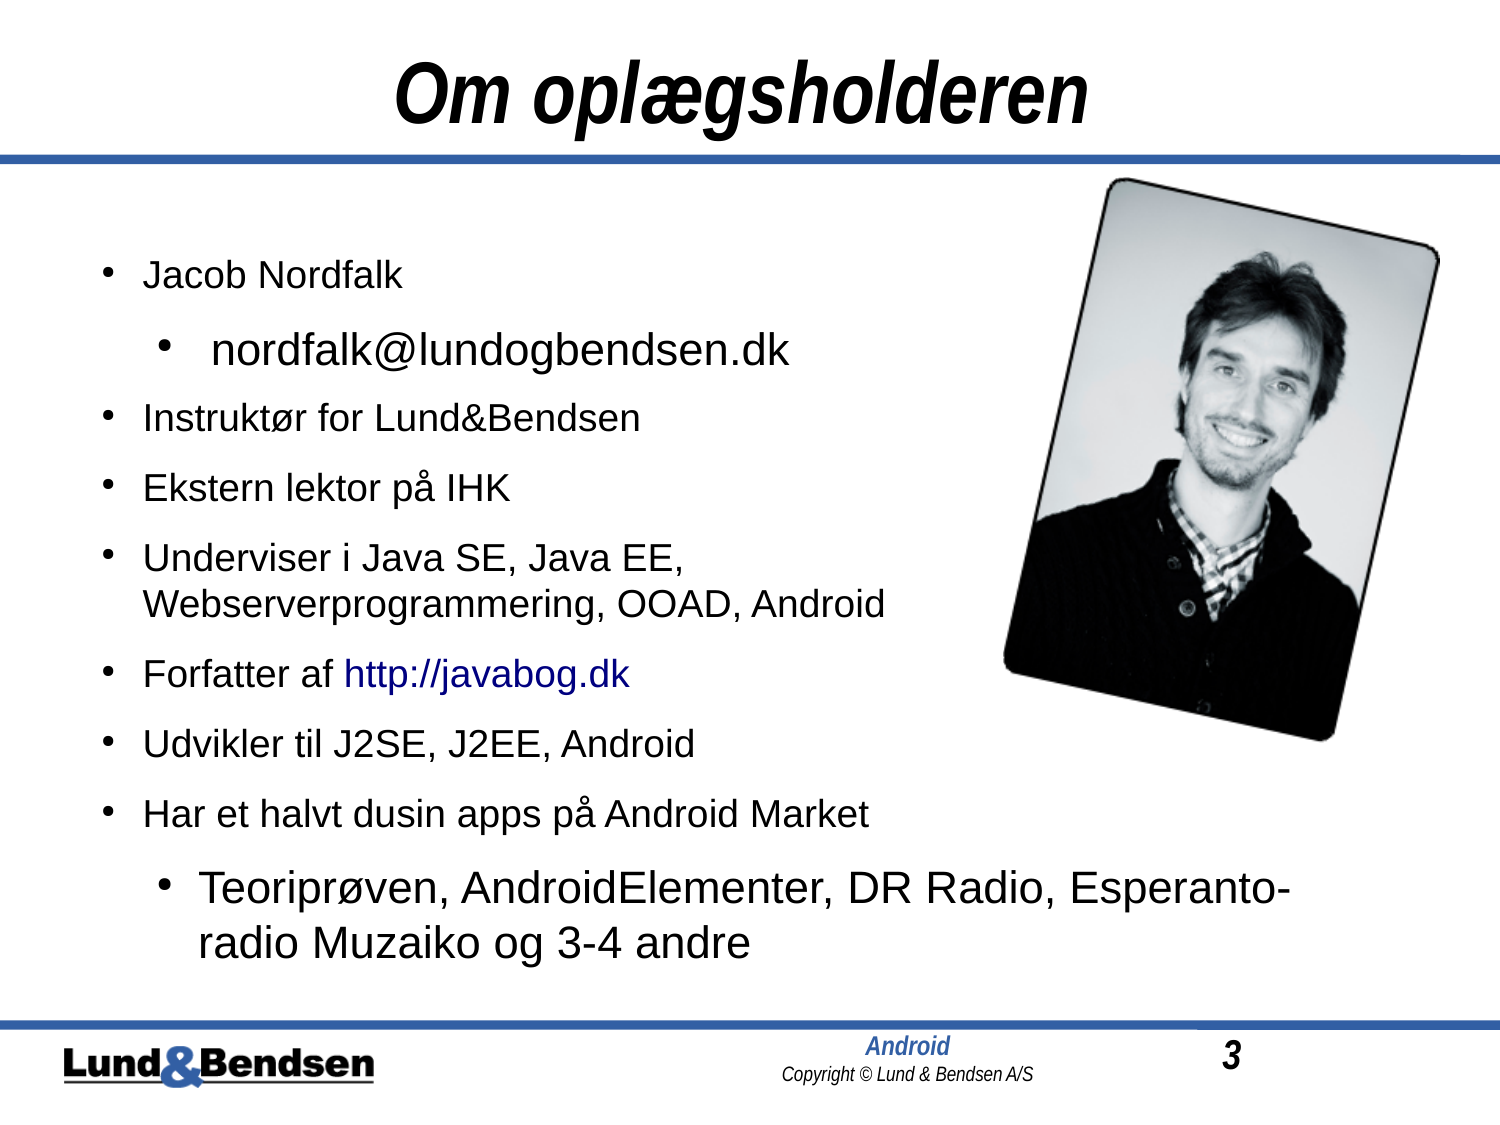

# Om oplægsholderen
Jacob Nordfalk
 nordfalk@lundogbendsen.dk
Instruktør for Lund&Bendsen
Ekstern lektor på IHK
Underviser i Java SE, Java EE,
Webserverprogrammering, OOAD, Android
Forfatter af http://javabog.dk
Udvikler til J2SE, J2EE, Android
Har et halvt dusin apps på Android Market
Teoriprøven, AndroidElementer, DR Radio, Esperanto-radio Muzaiko og 3-4 andre